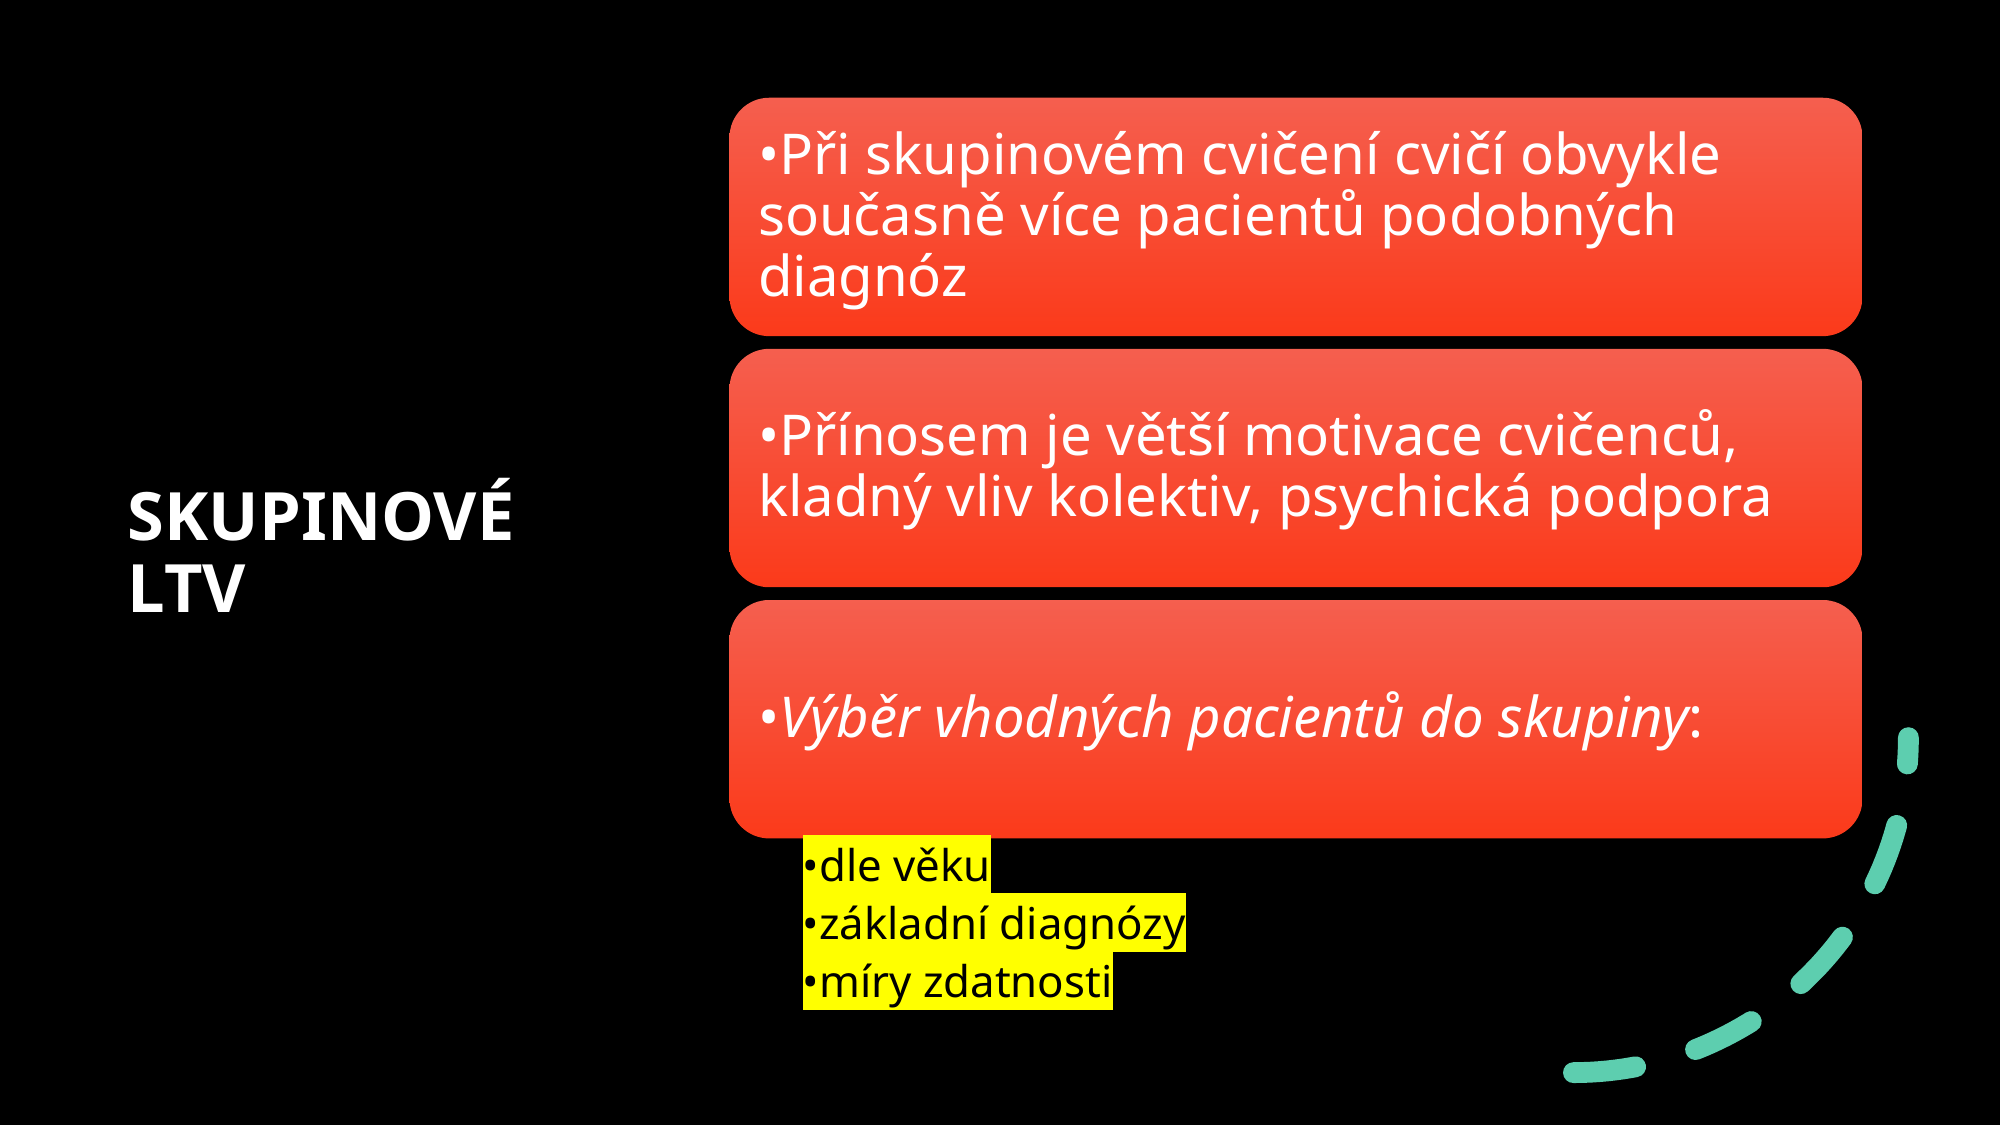

# SKUPINOVÉ LTV
•Při skupinovém cvičení cvičí obvykle současně více pacientů podobných diagnóz
•Přínosem je větší motivace cvičenců, kladný vliv kolektiv, psychická podpora
•Výběr vhodných pacientů do skupiny:
•dle věku
•základní diagnózy
•míry zdatnosti